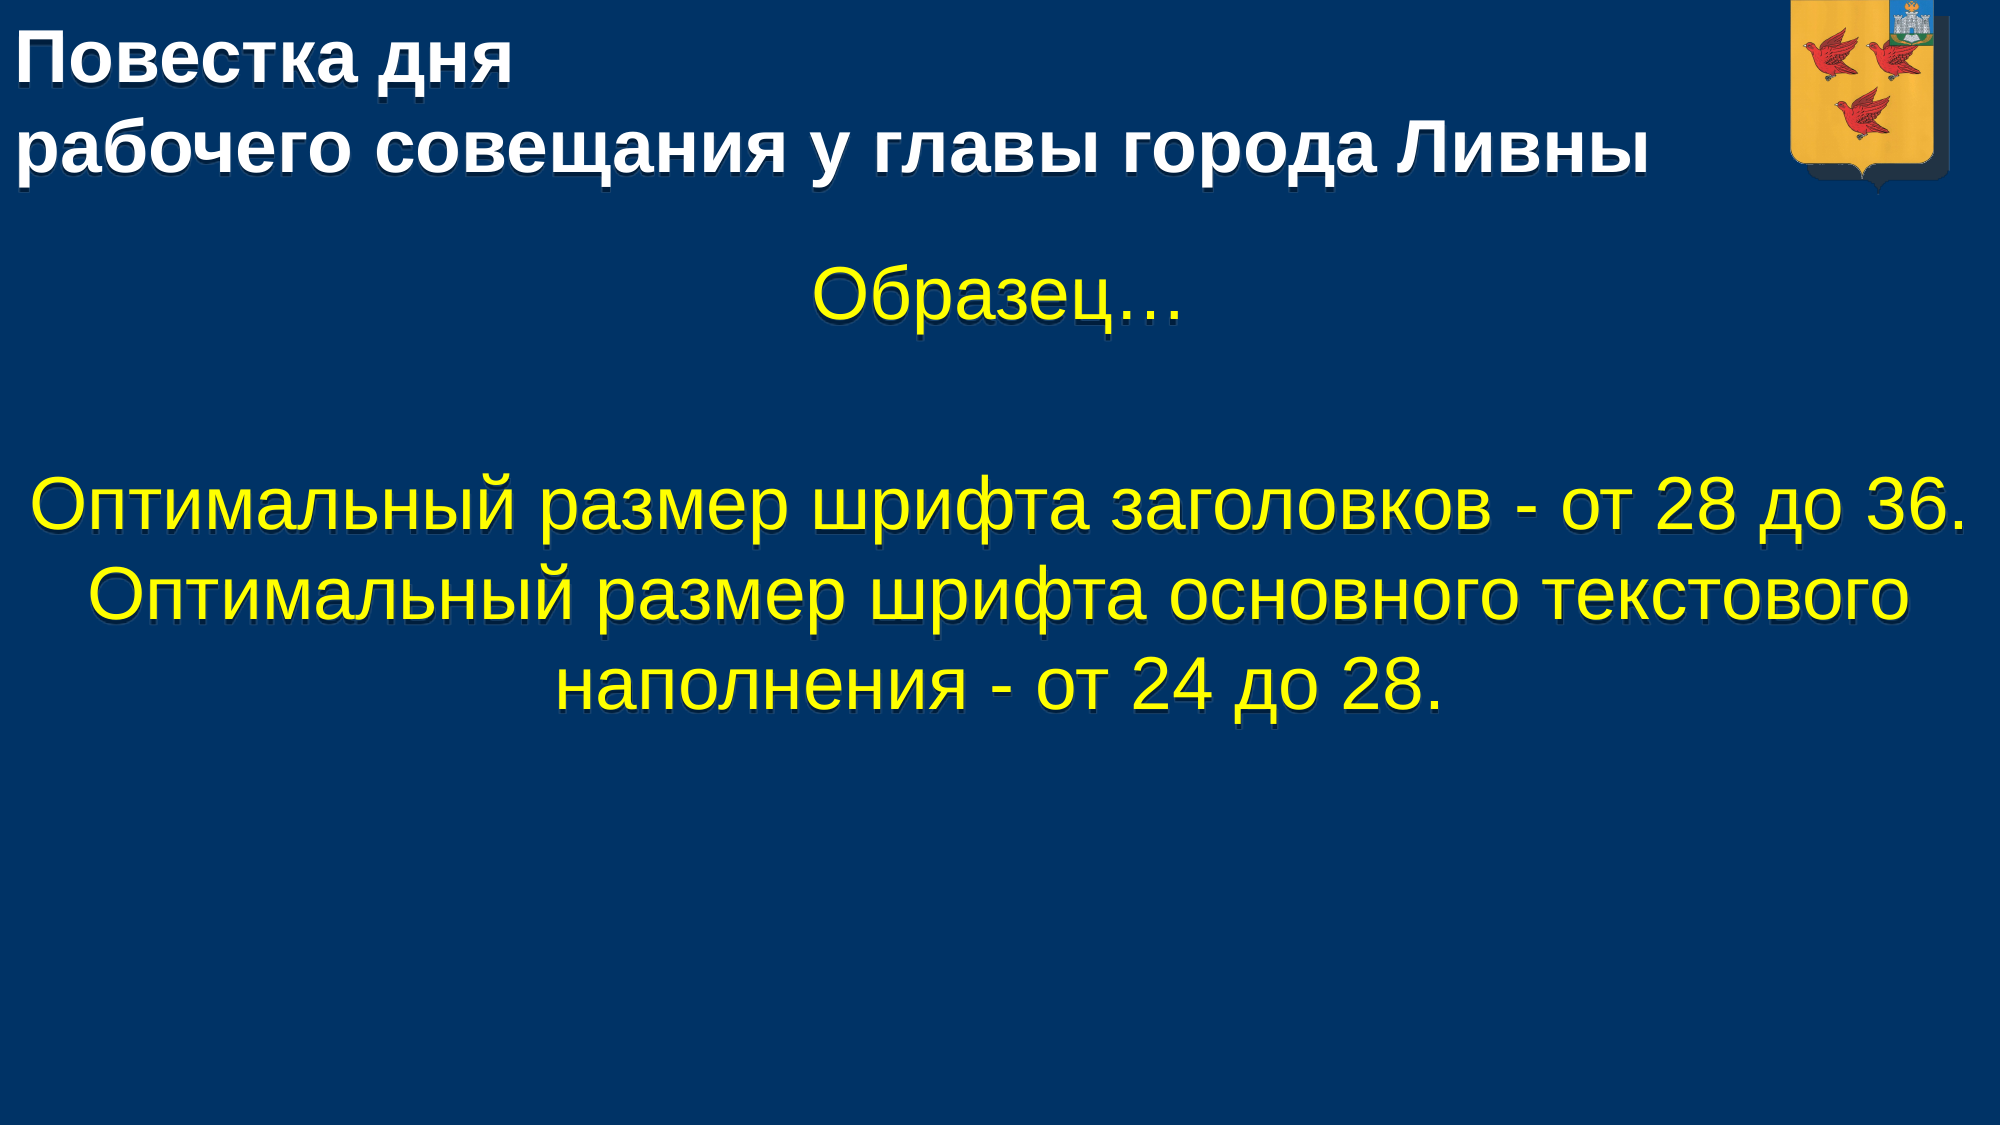

Повестка дня
рабочего совещания у главы города Ливны
Образец…
Оптимальный размер шрифта заголовков - от 28 до 36. Оптимальный размер шрифта основного текстового наполнения - от 24 до 28.